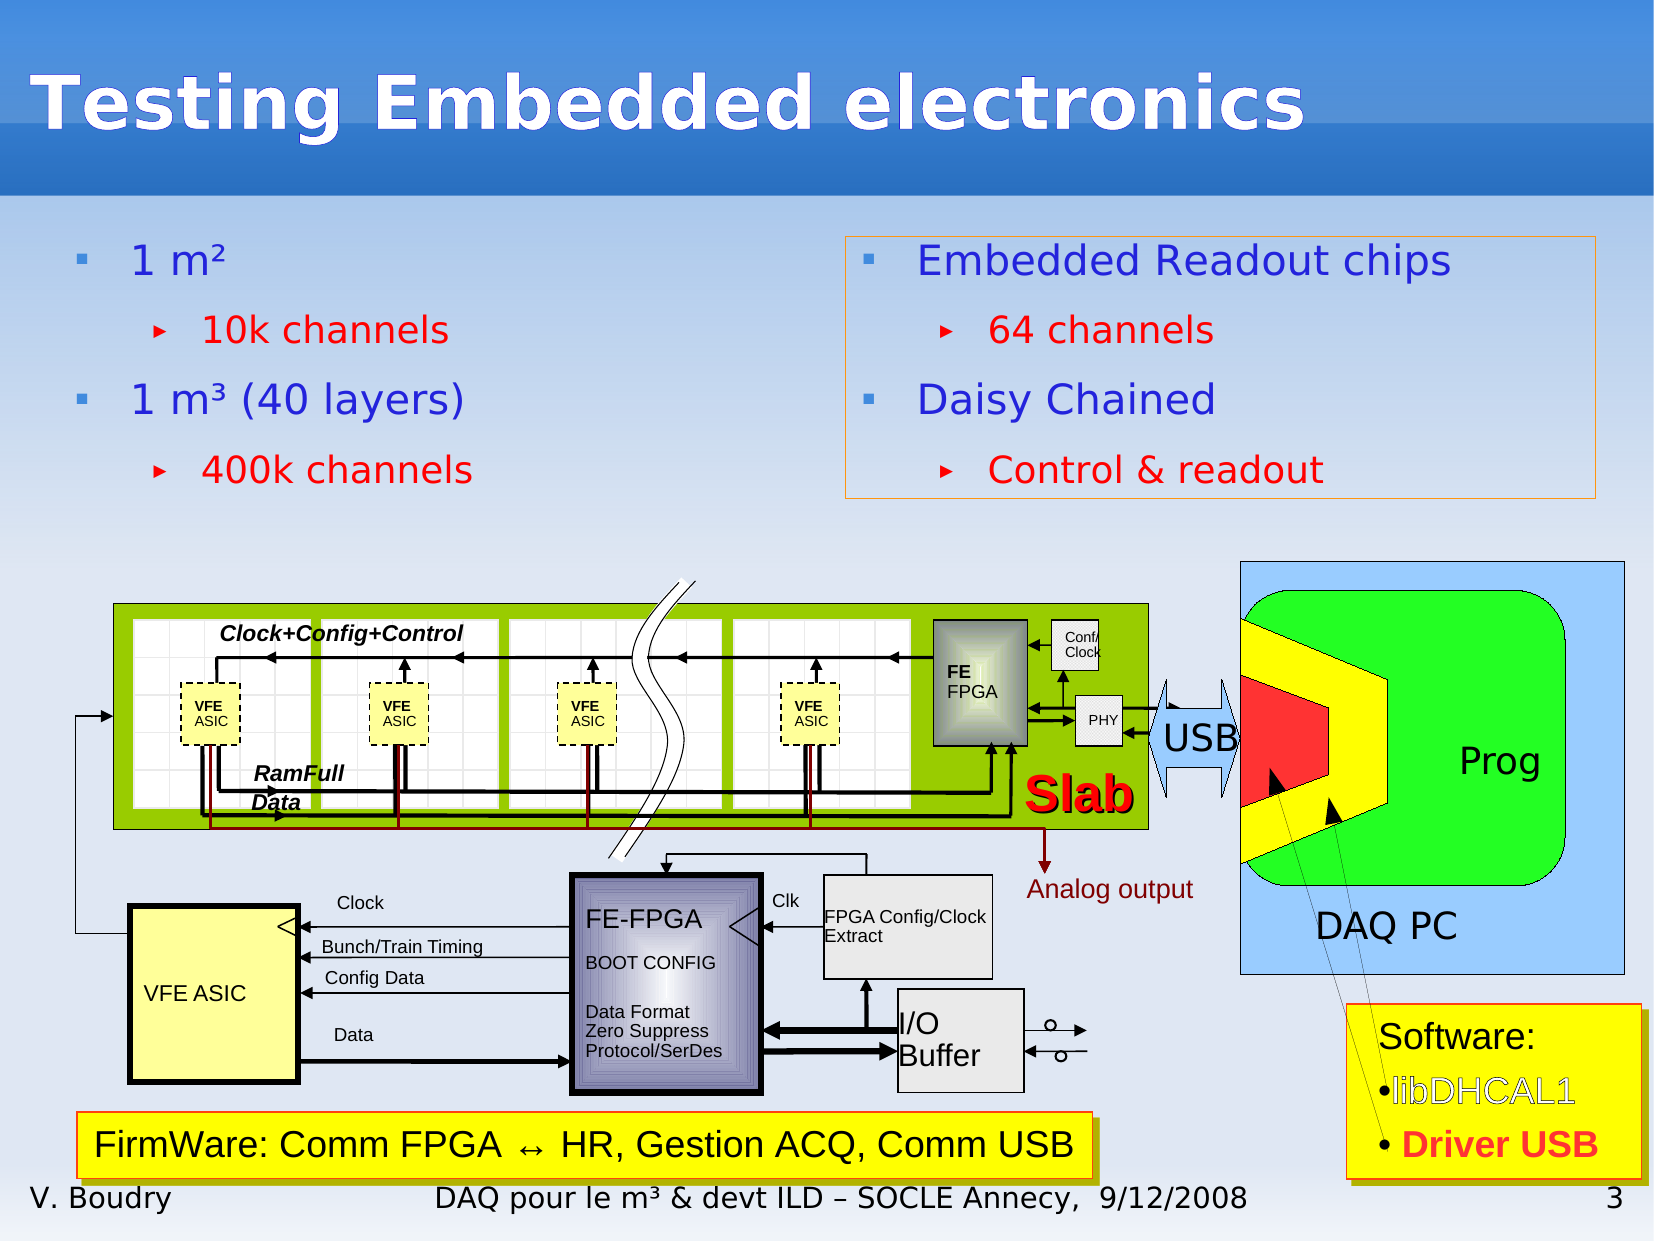

# Testing Embedded electronics
1 m²
10k channels
1 m³ (40 layers)
400k channels
Embedded Readout chips
64 channels
Daisy Chained
Control & readout
Slab
FE
FPGA
Conf/
Clock
Clock+Config+Control
VFE
ASIC
VFE
ASIC
VFE
ASIC
VFE
ASIC
PHY
RamFull
Data
Analog output
USB
Prog
FE-FPGA
BOOT CONFIG
Data Format
Zero Suppress
Protocol/SerDes
FPGA Config/Clock Extract
Clk
Clock
VFE ASIC
Bunch/Train Timing
Config Data
I/O
Buffer
Data
DAQ PC
Software:
•libDHCAL1
• Driver USB
FirmWare: Comm FPGA ↔ HR, Gestion ACQ, Comm USB
DAQ pour le m³ & devt ILD – SOCLE Annecy, 9/12/2008
3